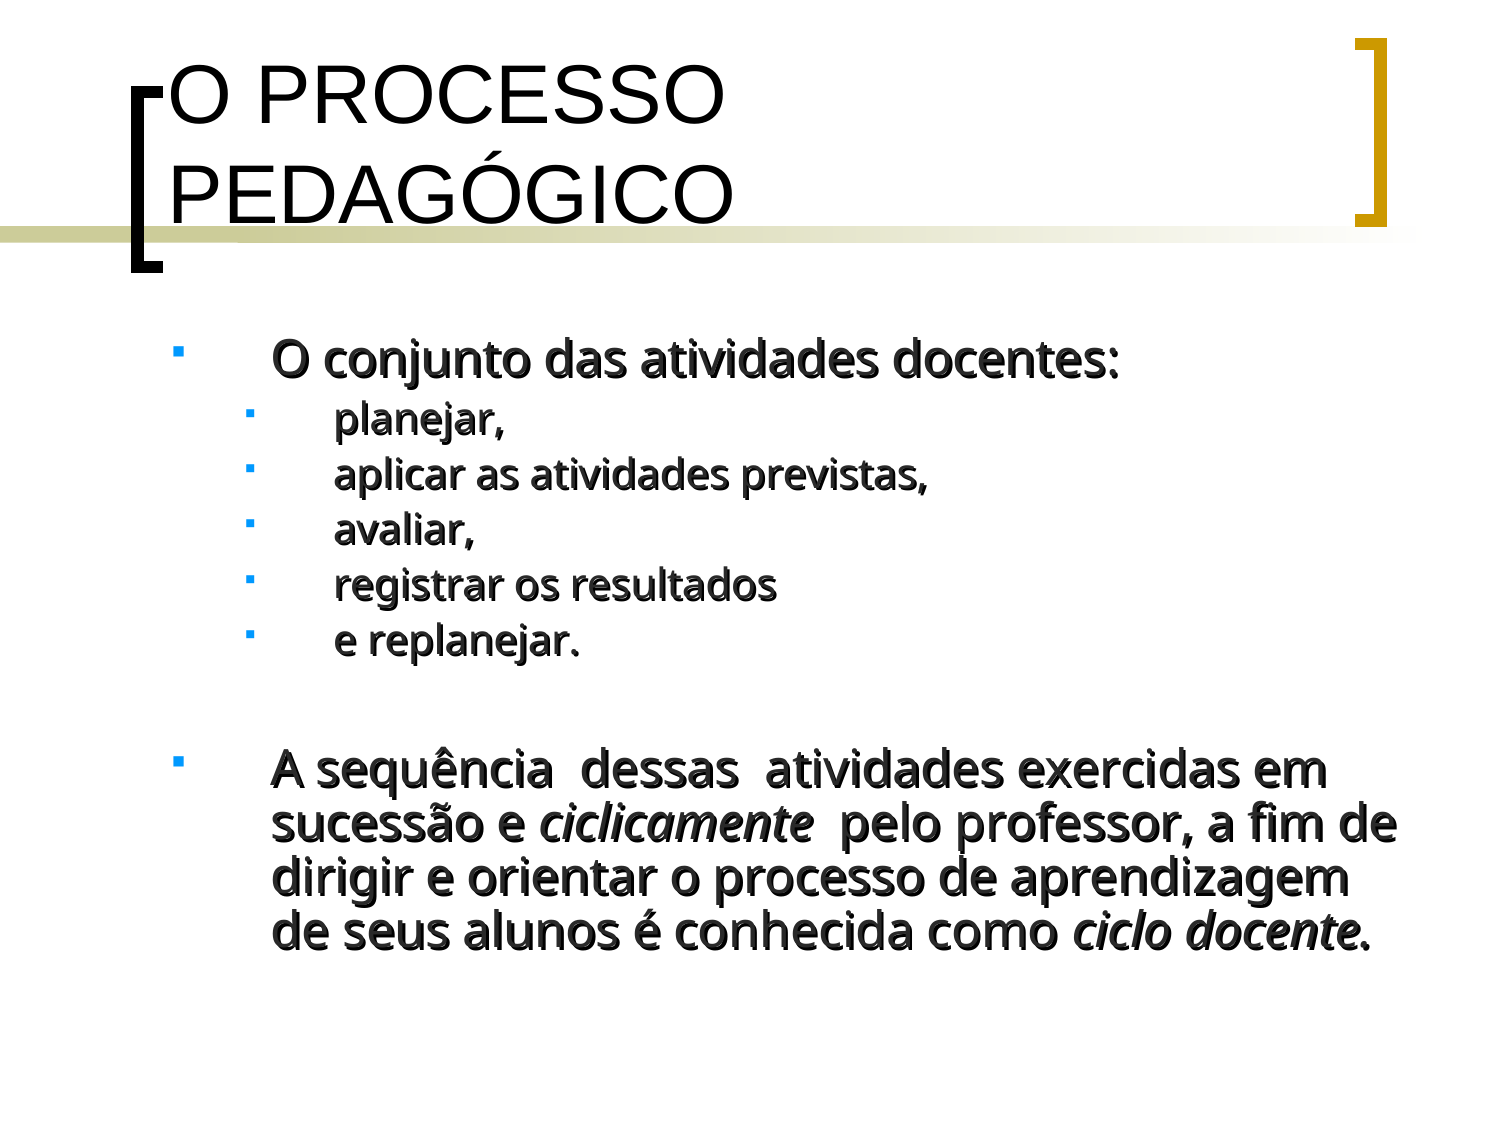

O PROCESSO PEDAGÓGICO
O conjunto das atividades docentes:
planejar,
aplicar as atividades previstas,
avaliar,
registrar os resultados
e replanejar.
A sequência dessas atividades exercidas em sucessão e ciclicamente  pelo professor, a fim de dirigir e orientar o processo de aprendizagem de seus alunos é conhecida como ciclo docente.